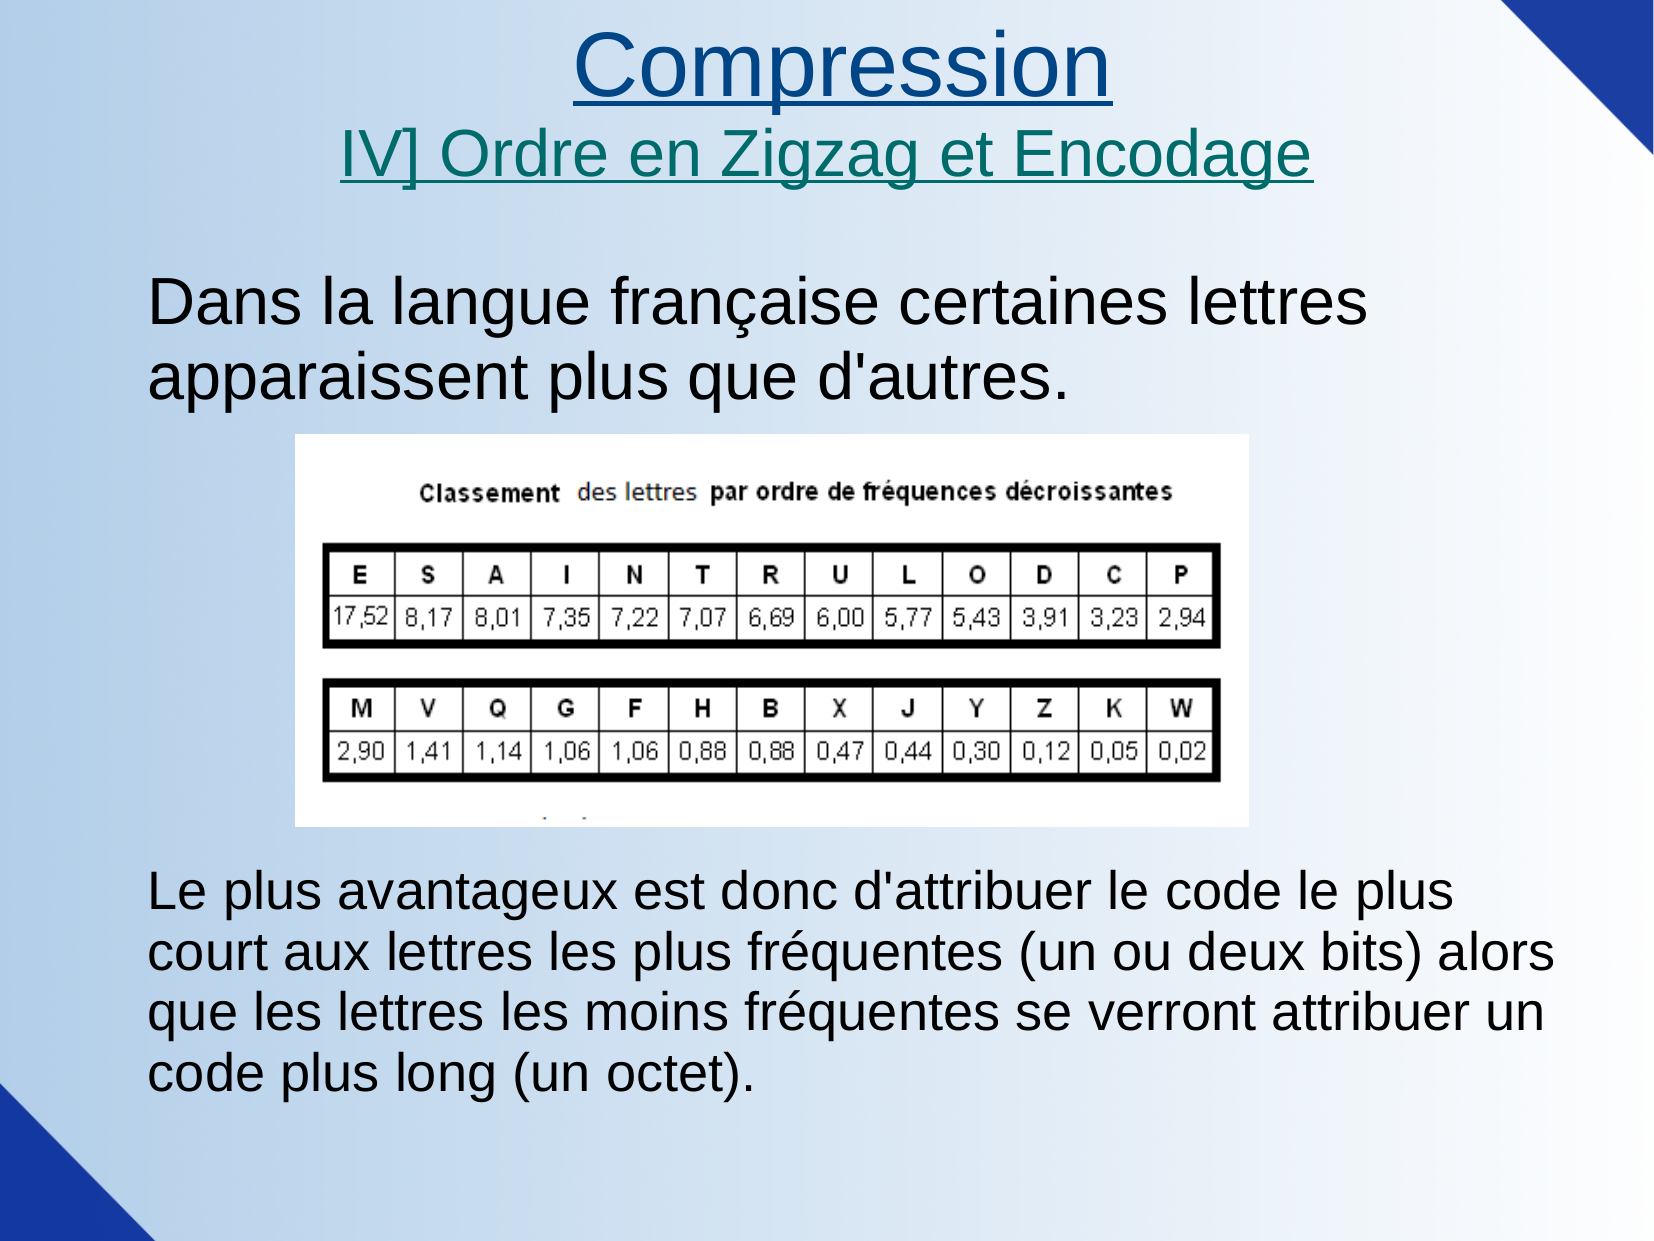

# Compression IV] Ordre en Zigzag et Encodage
Dans la langue française certaines lettres apparaissent plus que d'autres.
Le plus avantageux est donc d'attribuer le code le plus court aux lettres les plus fréquentes (un ou deux bits) alors que les lettres les moins fréquentes se verront attribuer un code plus long (un octet).